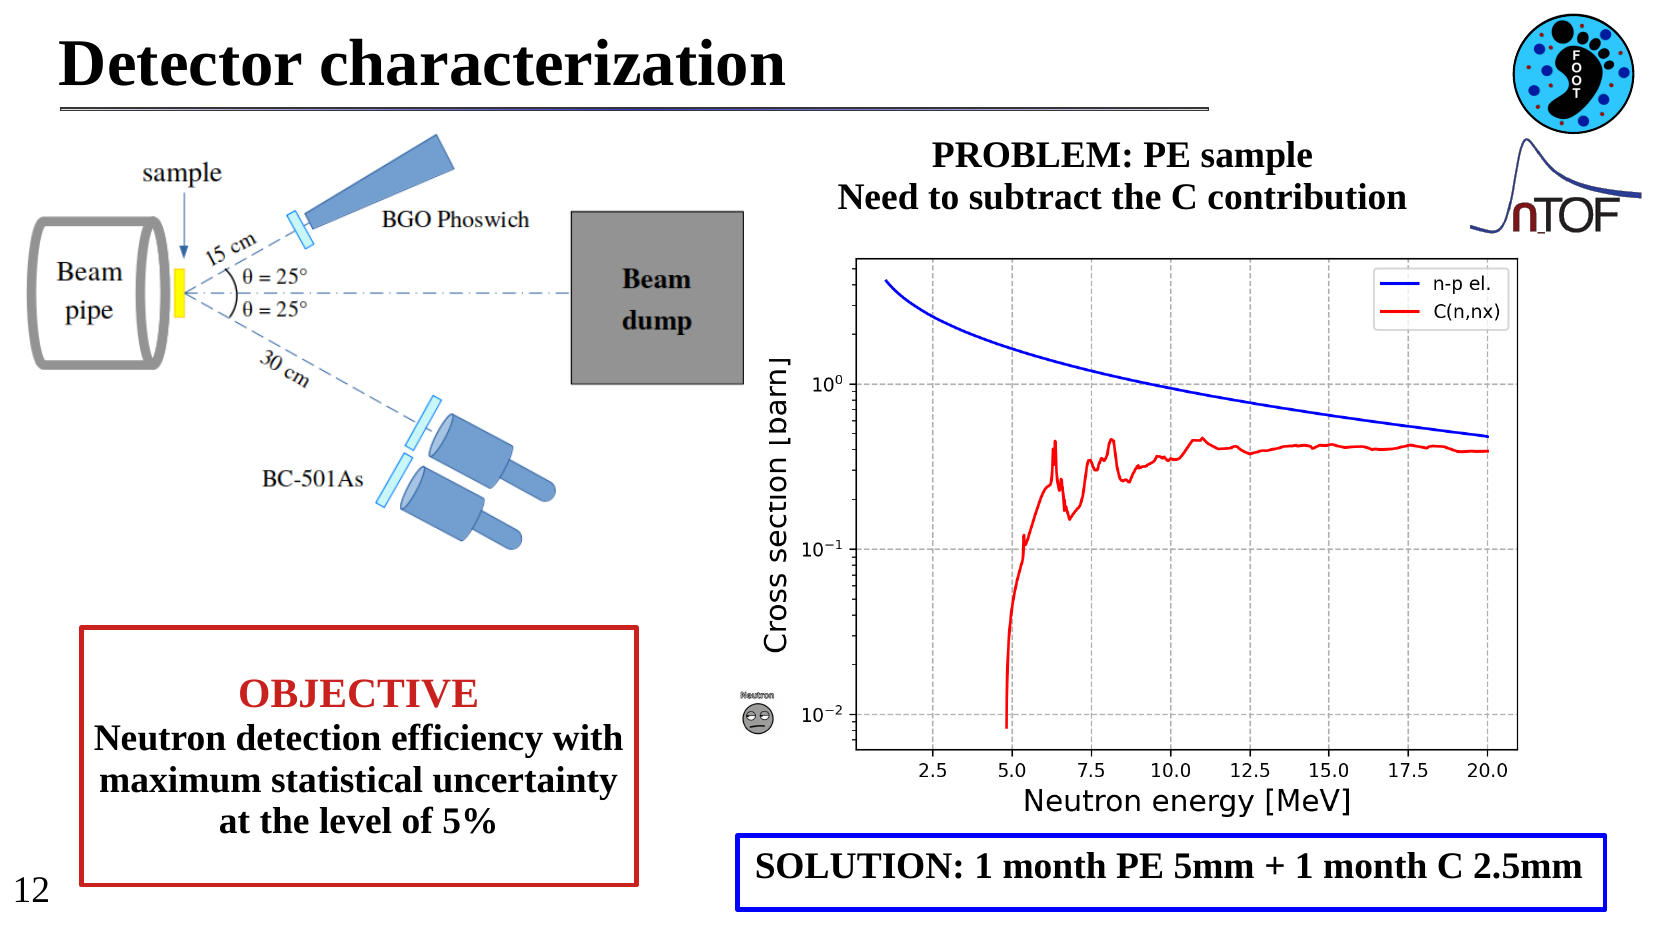

Detector characterization
PROBLEM: PE sample
Need to subtract the C contribution
OBJECTIVE
Neutron detection efficiency with
maximum statistical uncertainty
at the level of 5%
SOLUTION: 1 month PE 5mm + 1 month C 2.5mm
12